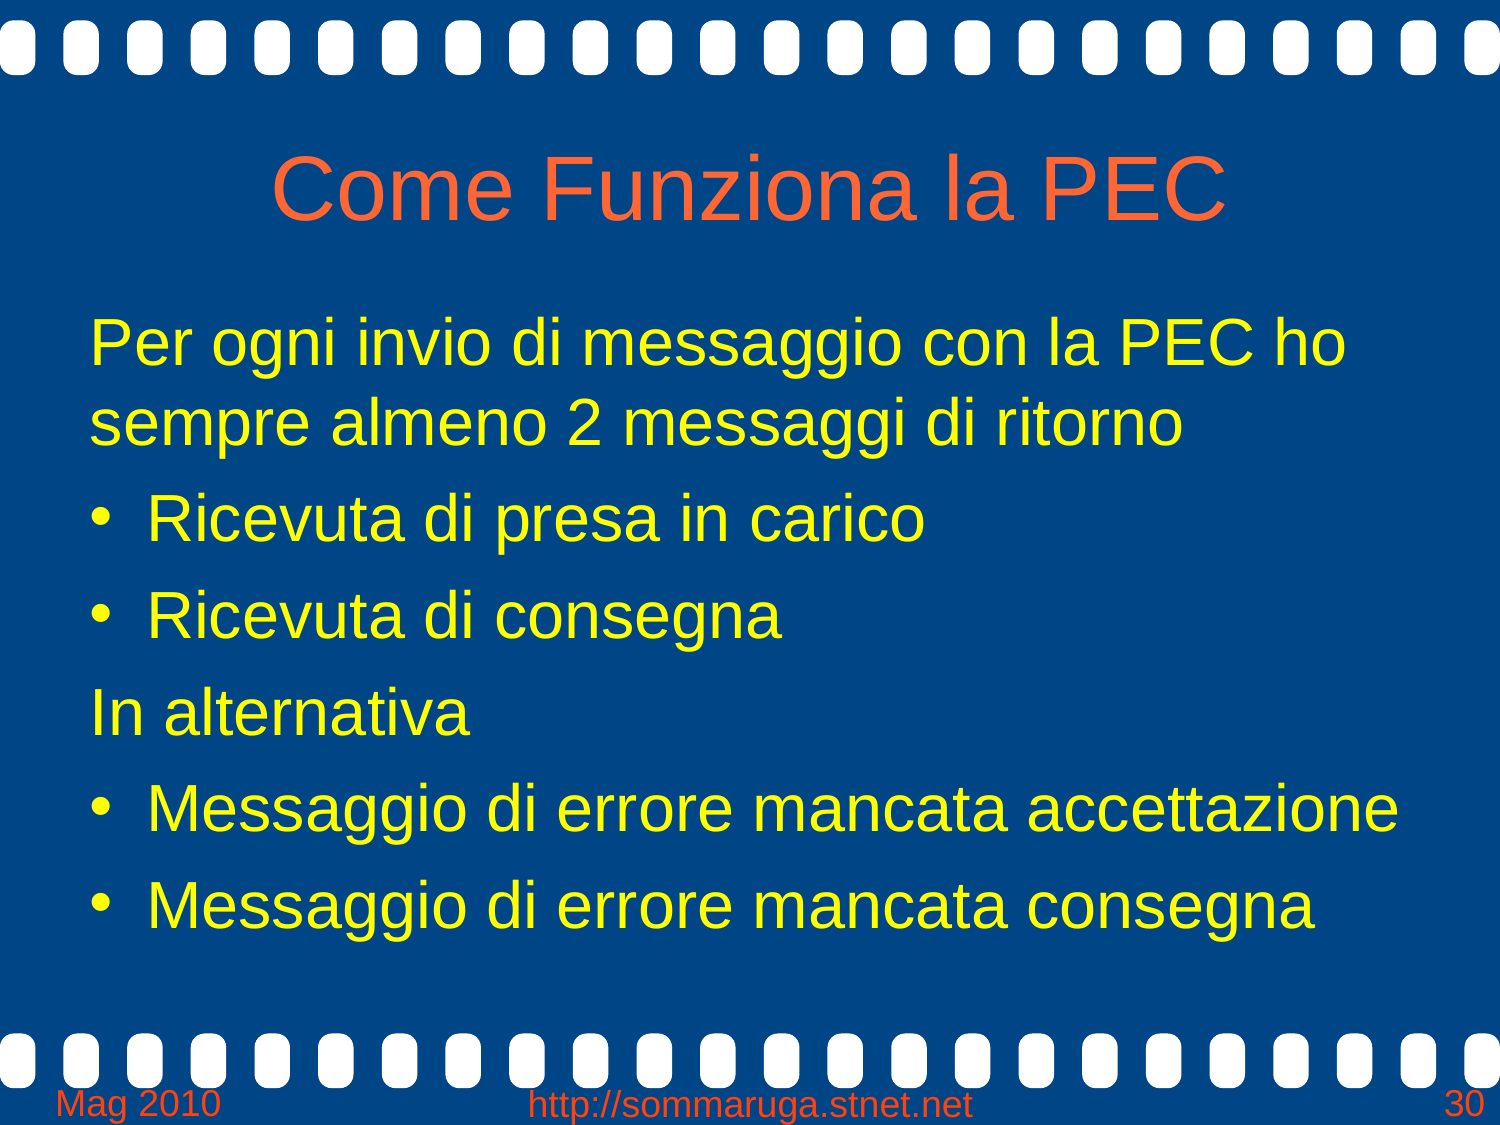

# Come Funziona la PEC
Per ogni invio di messaggio con la PEC ho sempre almeno 2 messaggi di ritorno
Ricevuta di presa in carico
Ricevuta di consegna
In alternativa
Messaggio di errore mancata accettazione
Messaggio di errore mancata consegna